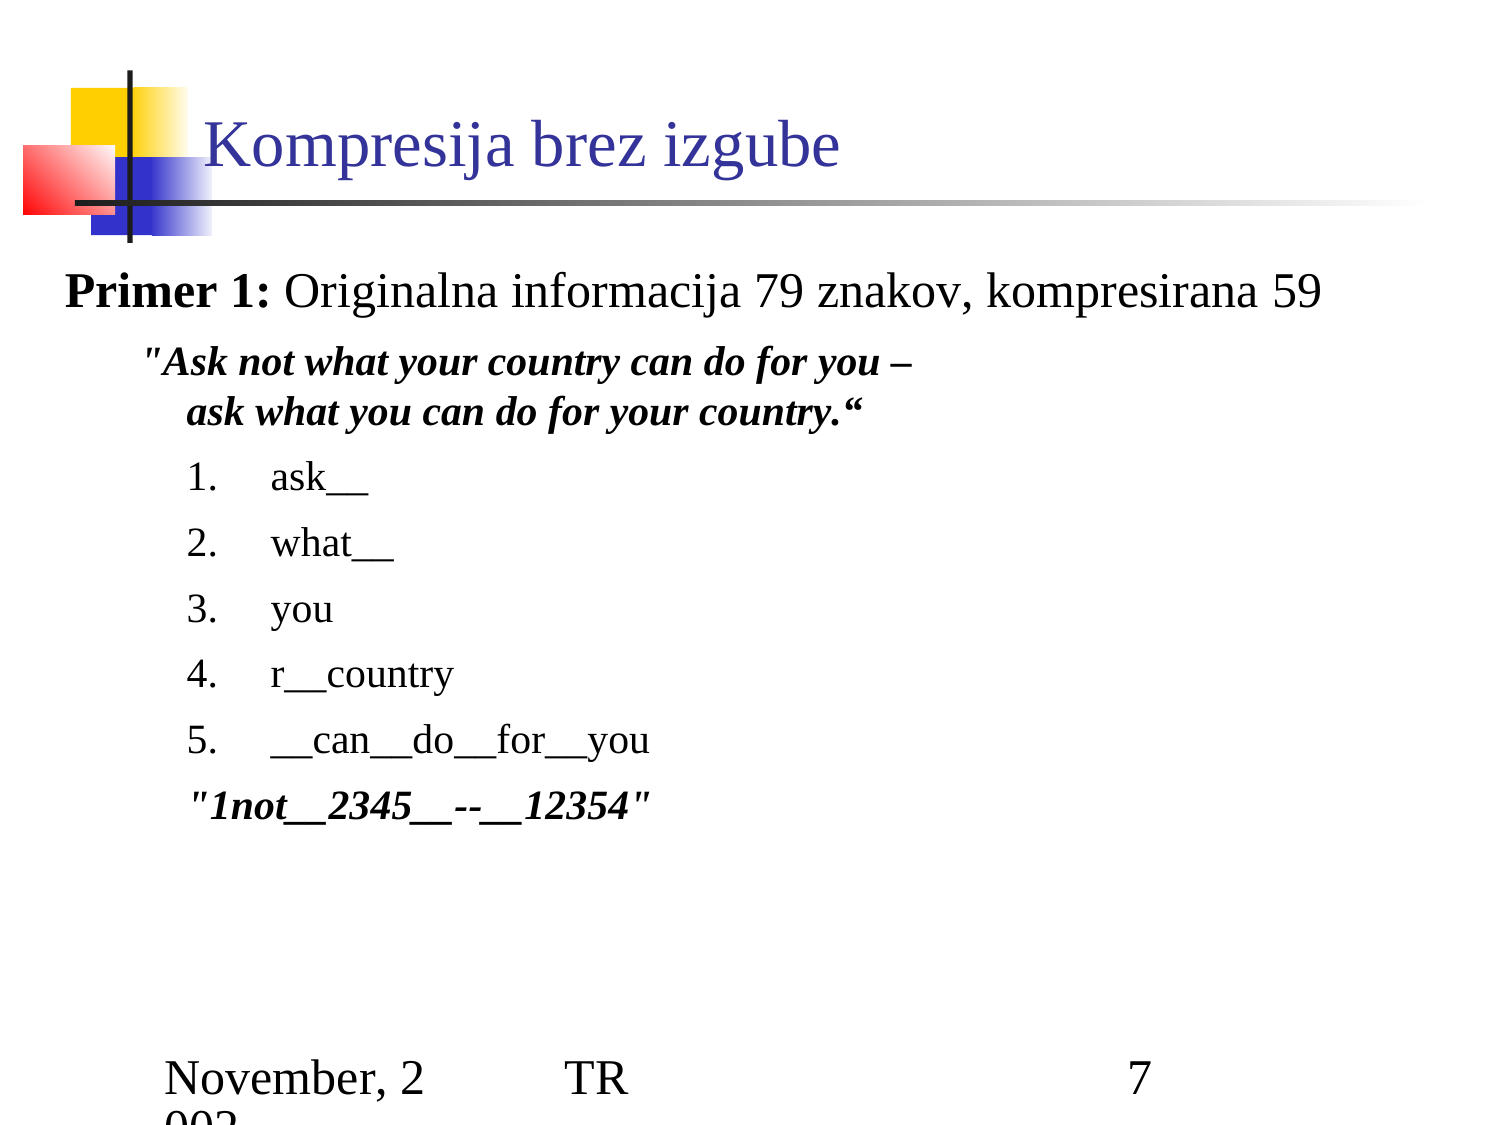

# Kompresija brez izgube
Primer 1: Originalna informacija 79 znakov, kompresirana 59
"Ask not what your country can do for you –
ask what you can do for your country.“
	1.     ask__
	2.     what__
	3.     you
	4.     r__country
	5.     __can__do__for__you
	"1not__2345__--__12354"
November, 2002
TR
7